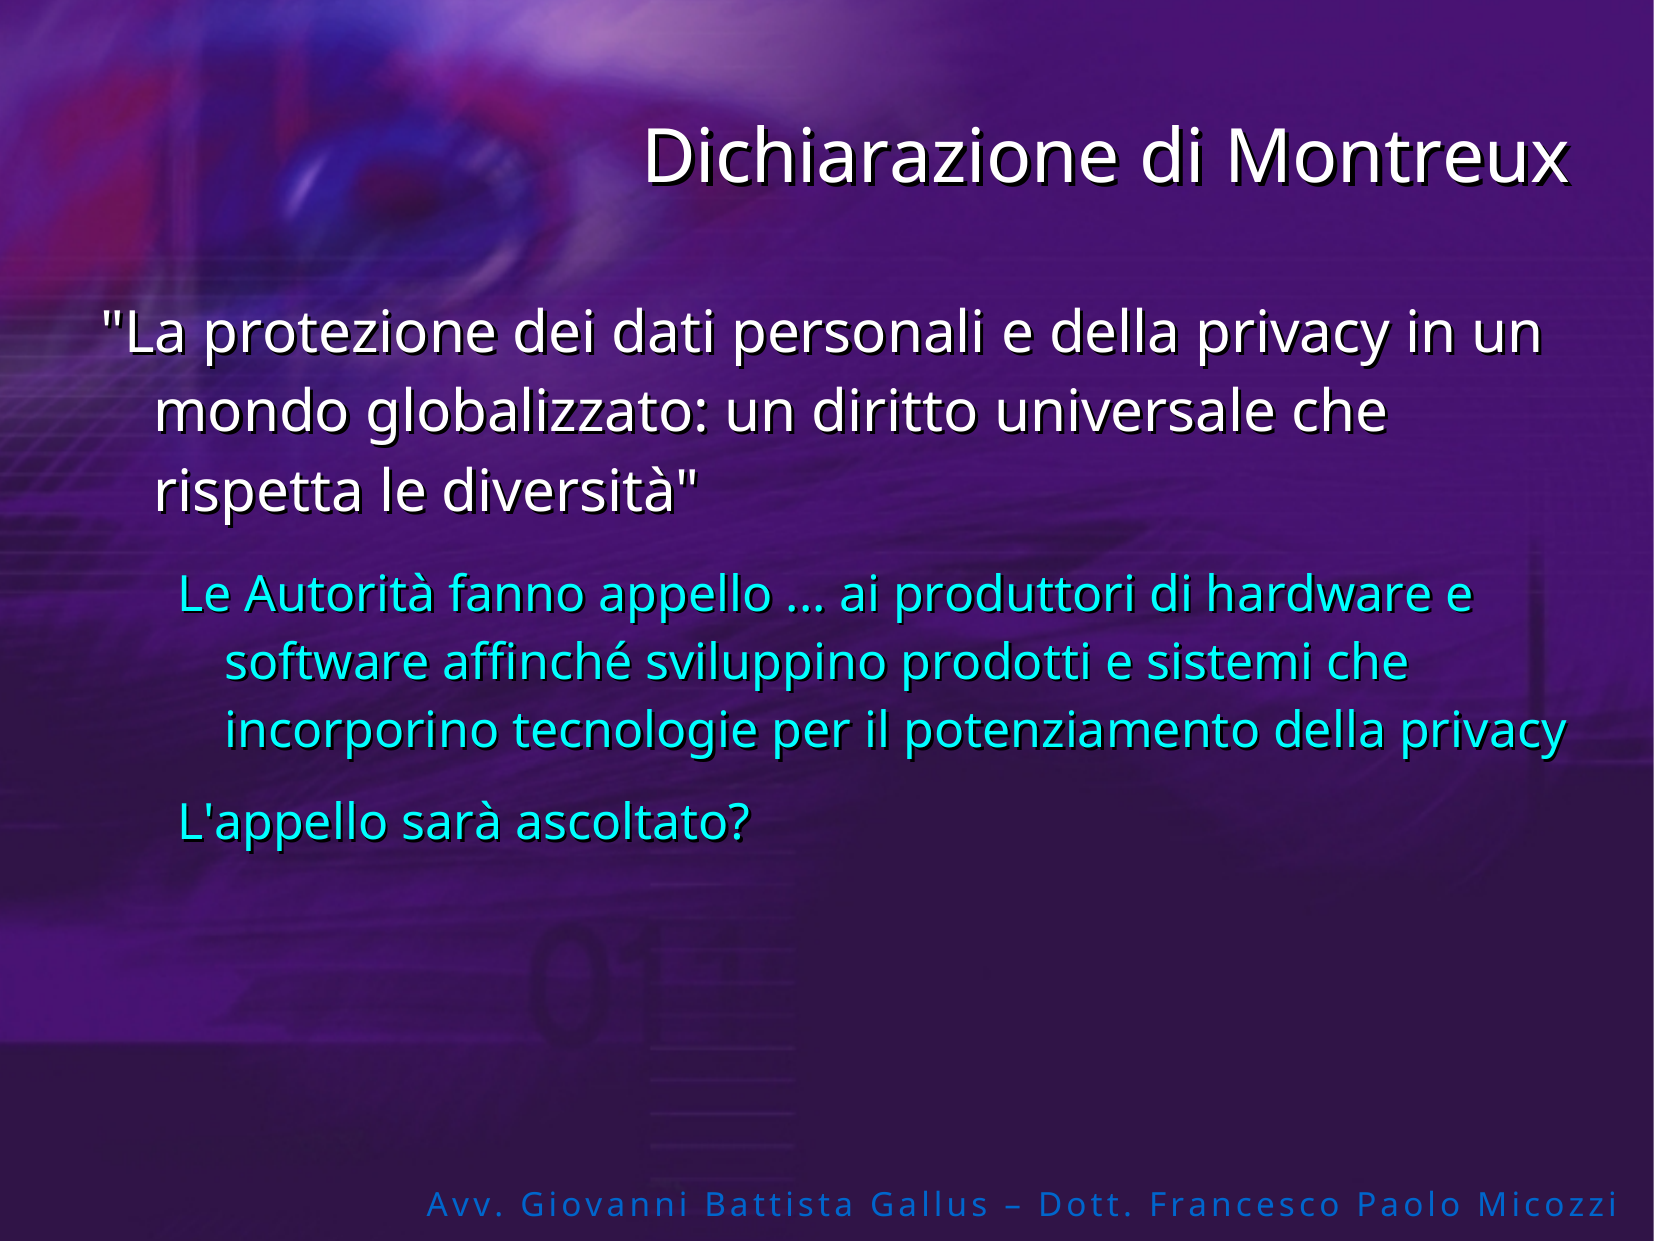

# Dichiarazione di Montreux
"La protezione dei dati personali e della privacy in un mondo globalizzato: un diritto universale che rispetta le diversità"
Le Autorità fanno appello ... ai produttori di hardware e software affinché sviluppino prodotti e sistemi che incorporino tecnologie per il potenziamento della privacy
L'appello sarà ascoltato?
dott. Francesco Paolo Micozzi - f.micozzi@studionati.it